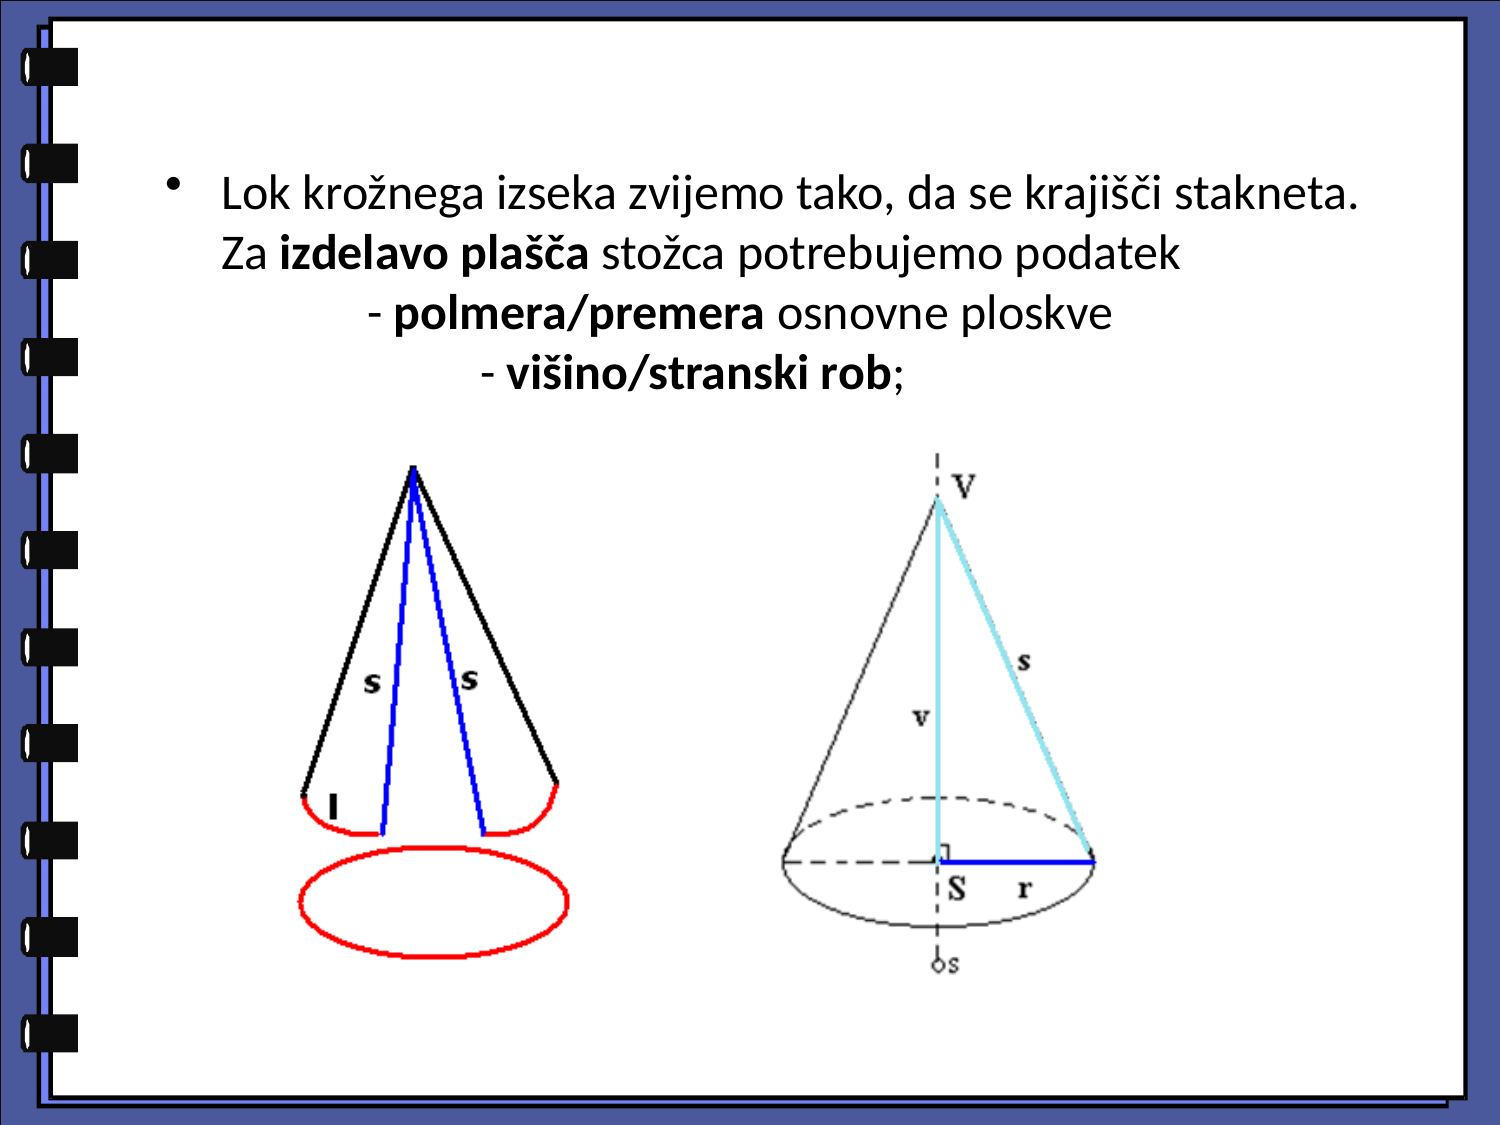

#
Lok krožnega izseka zvijemo tako, da se krajišči stakneta. Za izdelavo plašča stožca potrebujemo podatek - polmera/premera osnovne ploskve - višino/stranski rob;